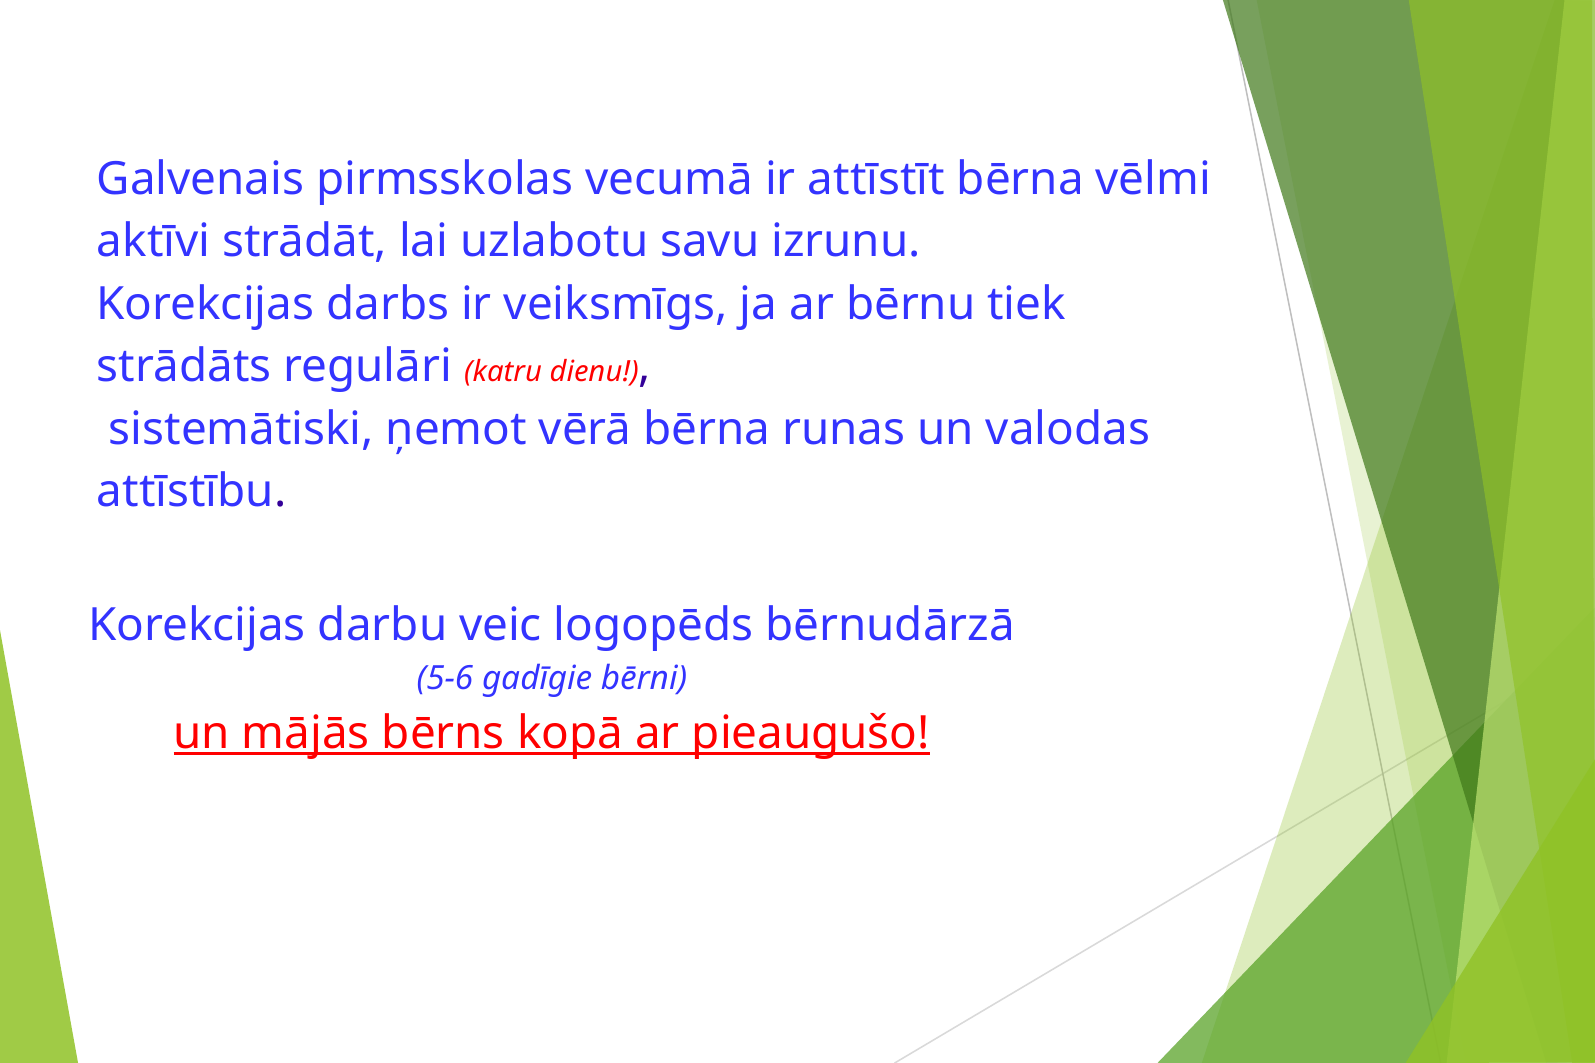

Galvenais pirmsskolas vecumā ir attīstīt bērna vēlmi
aktīvi strādāt, lai uzlabotu savu izrunu.
Korekcijas darbs ir veiksmīgs, ja ar bērnu tiek
strādāts regulāri (katru dienu!),
 sistemātiski, ņemot vērā bērna runas un valodas attīstību.
 Korekcijas darbu veic logopēds bērnudārzā
(5-6 gadīgie bērni)
un mājās bērns kopā ar pieaugušo!